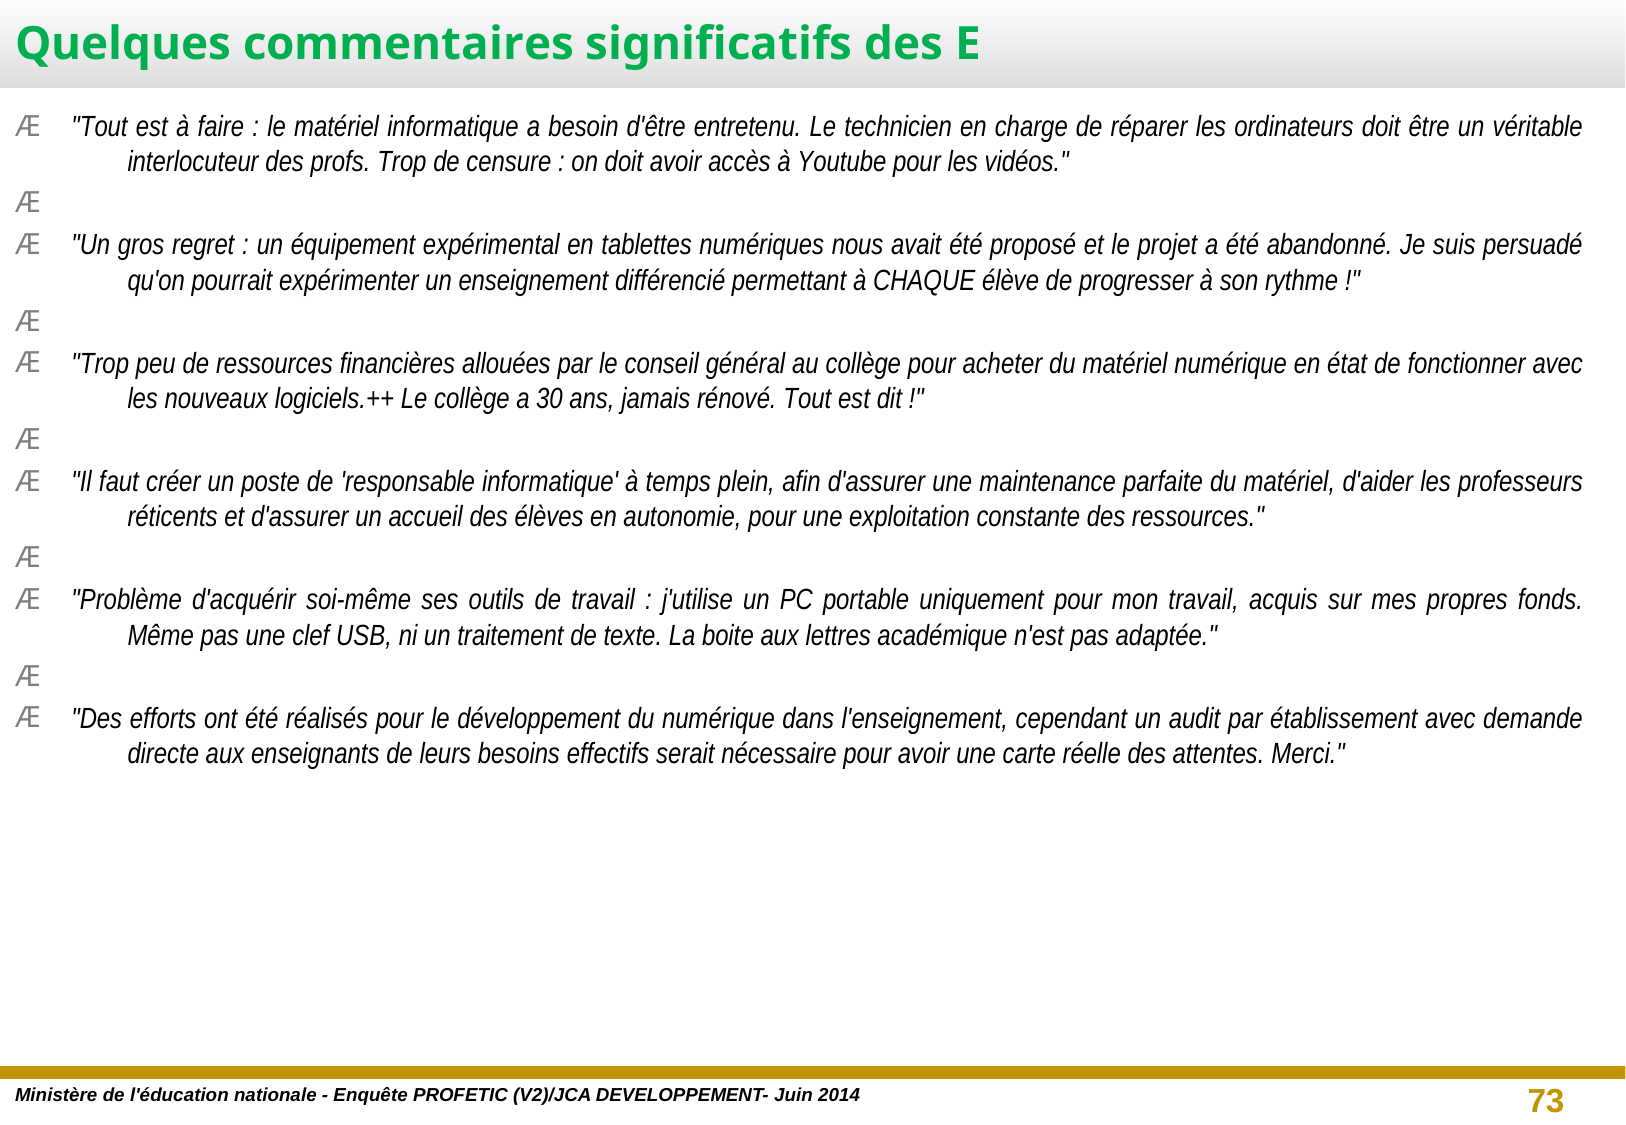

# Quelques commentaires significatifs des E
"Tout est à faire : le matériel informatique a besoin d'être entretenu. Le technicien en charge de réparer les ordinateurs doit être un véritable interlocuteur des profs. Trop de censure : on doit avoir accès à Youtube pour les vidéos."
"Un gros regret : un équipement expérimental en tablettes numériques nous avait été proposé et le projet a été abandonné. Je suis persuadé qu'on pourrait expérimenter un enseignement différencié permettant à CHAQUE élève de progresser à son rythme !"
"Trop peu de ressources financières allouées par le conseil général au collège pour acheter du matériel numérique en état de fonctionner avec les nouveaux logiciels.++ Le collège a 30 ans, jamais rénové. Tout est dit !"
"Il faut créer un poste de 'responsable informatique' à temps plein, afin d'assurer une maintenance parfaite du matériel, d'aider les professeurs réticents et d'assurer un accueil des élèves en autonomie, pour une exploitation constante des ressources."
"Problème d'acquérir soi-même ses outils de travail : j'utilise un PC portable uniquement pour mon travail, acquis sur mes propres fonds. Même pas une clef USB, ni un traitement de texte. La boite aux lettres académique n'est pas adaptée."
"Des efforts ont été réalisés pour le développement du numérique dans l'enseignement, cependant un audit par établissement avec demande directe aux enseignants de leurs besoins effectifs serait nécessaire pour avoir une carte réelle des attentes. Merci."
Ministère de l'éducation nationale - Enquête PROFETIC (V2)/JCA DEVELOPPEMENT- Juin 2014